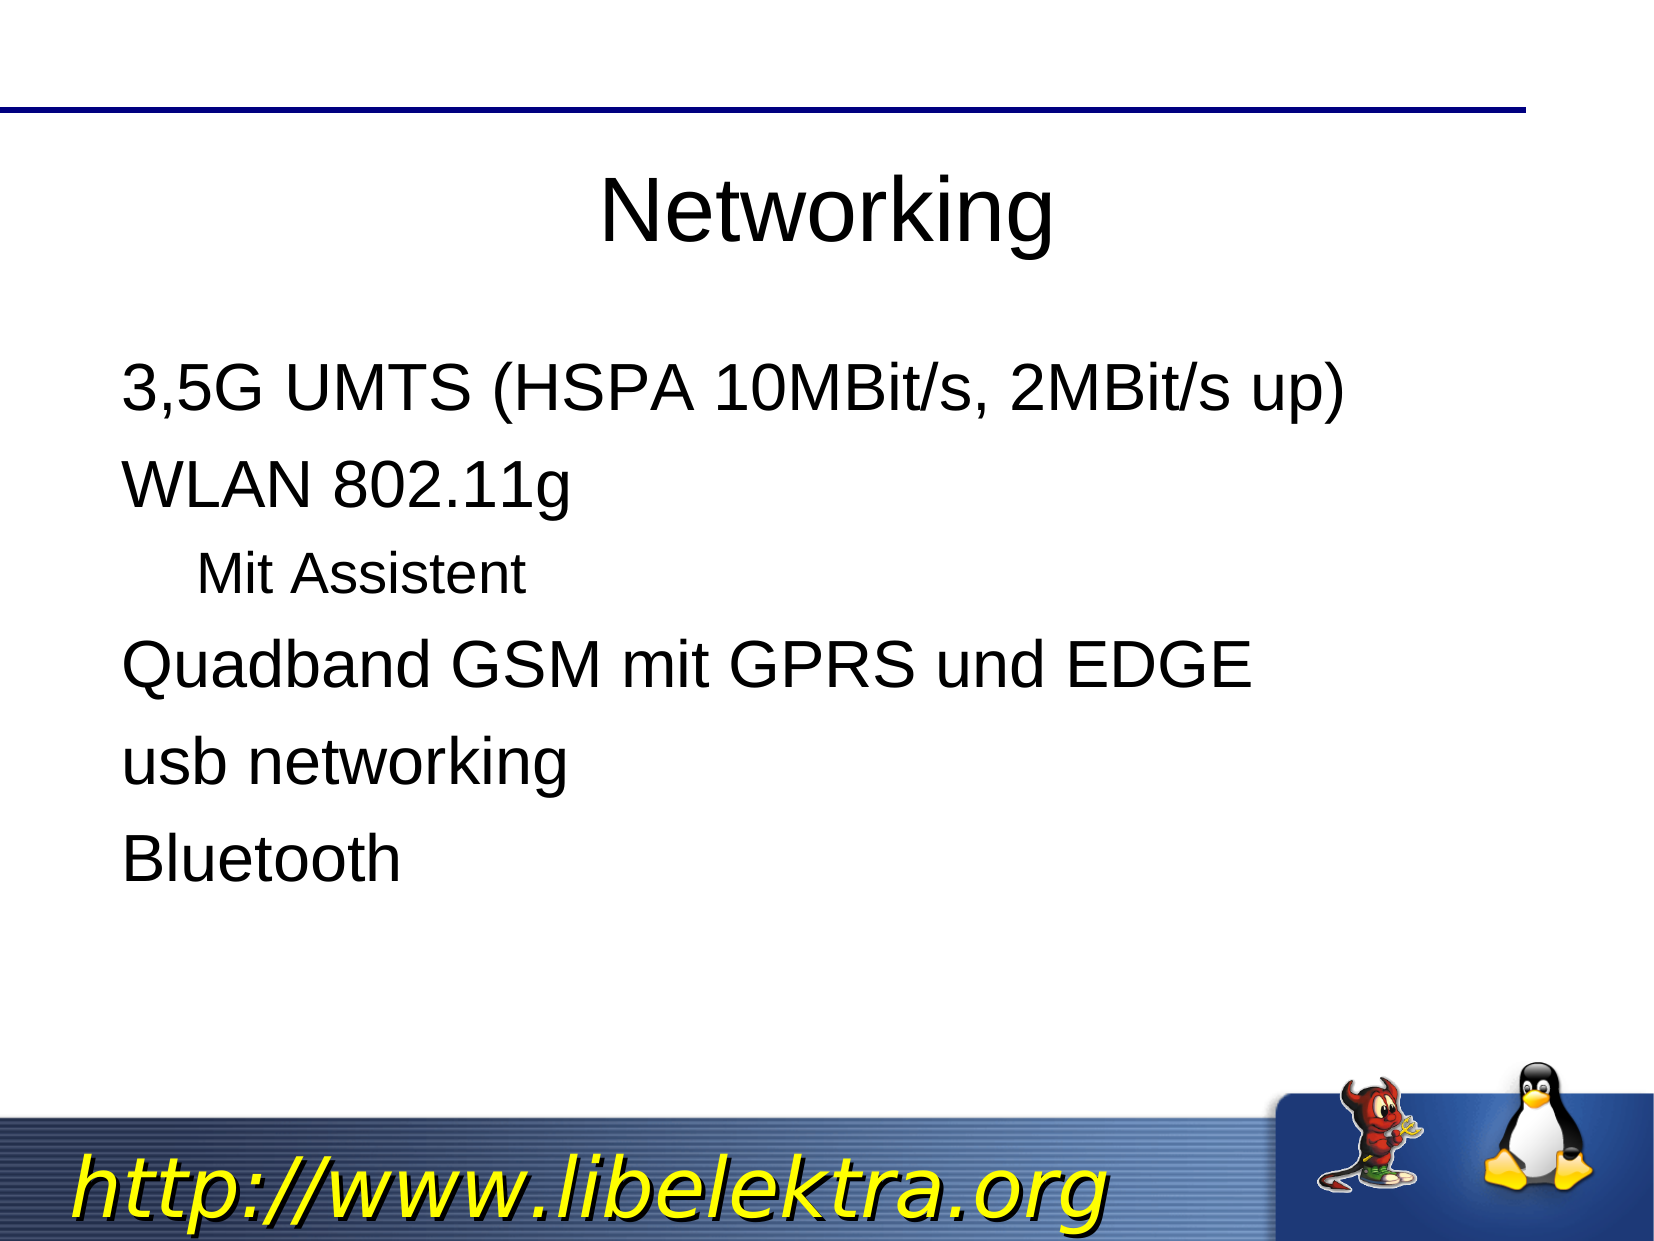

# Networking
3,5G UMTS (HSPA 10MBit/s, 2MBit/s up)
WLAN 802.11g
Mit Assistent
Quadband GSM mit GPRS und EDGE
usb networking
Bluetooth